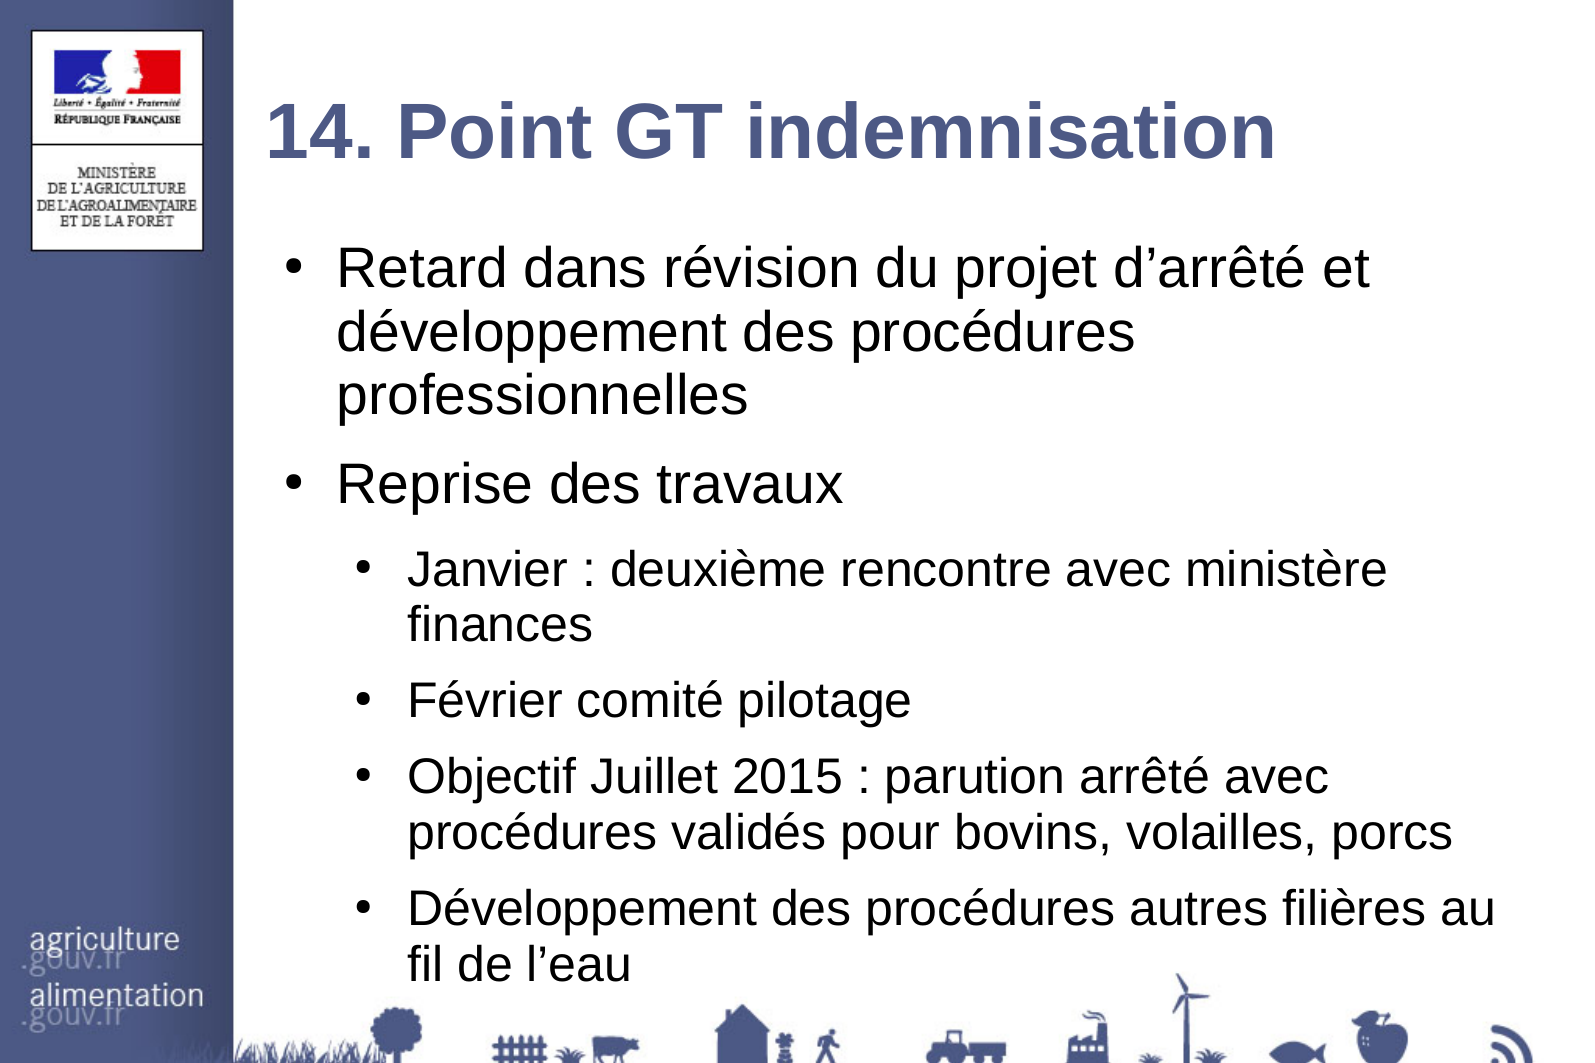

# 14. Point GT indemnisation
Retard dans révision du projet d’arrêté et développement des procédures professionnelles
Reprise des travaux
Janvier : deuxième rencontre avec ministère finances
Février comité pilotage
Objectif Juillet 2015 : parution arrêté avec procédures validés pour bovins, volailles, porcs
Développement des procédures autres filières au fil de l’eau